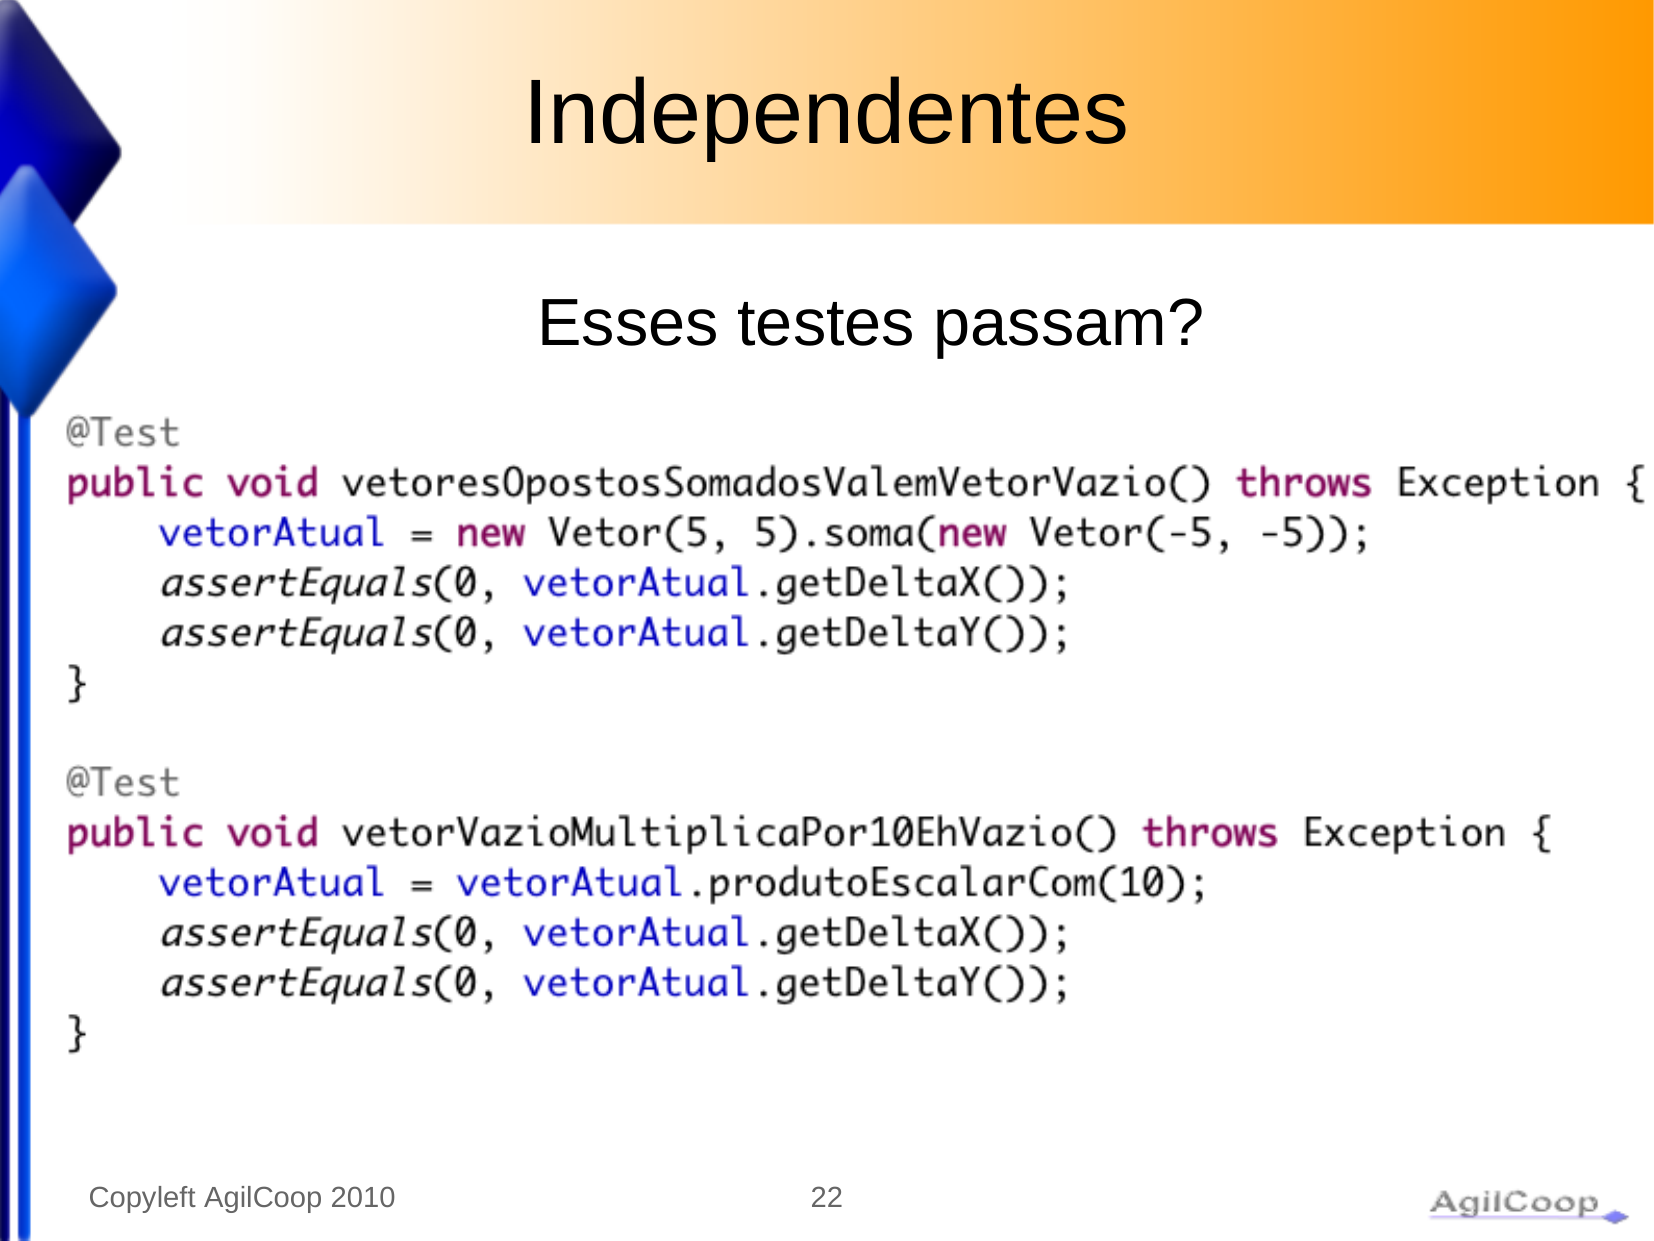

# Independentes
Esses testes passam?
22
Copyleft AgilCoop 2010